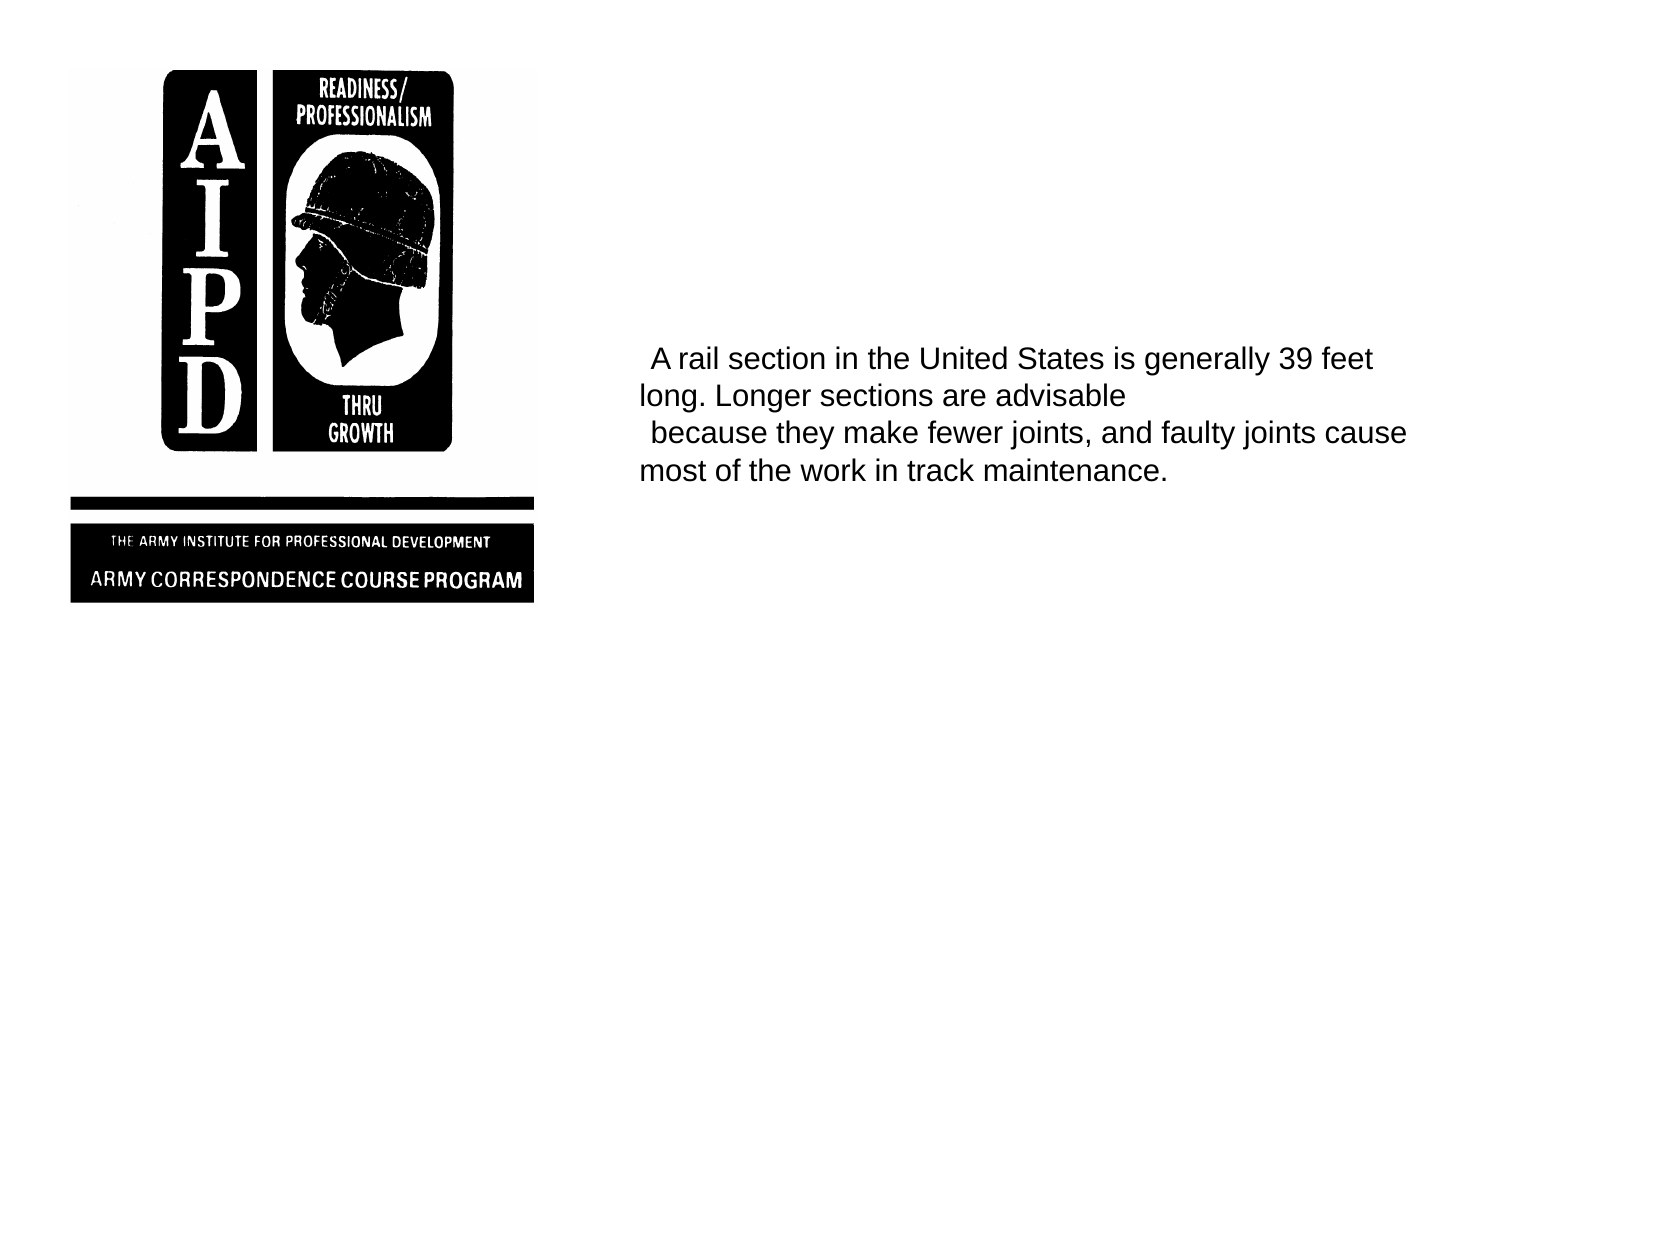

A rail section in the United States is generally 39 feet long. Longer sections are advisable
because they make fewer joints, and faulty joints cause most of the work in track maintenance.